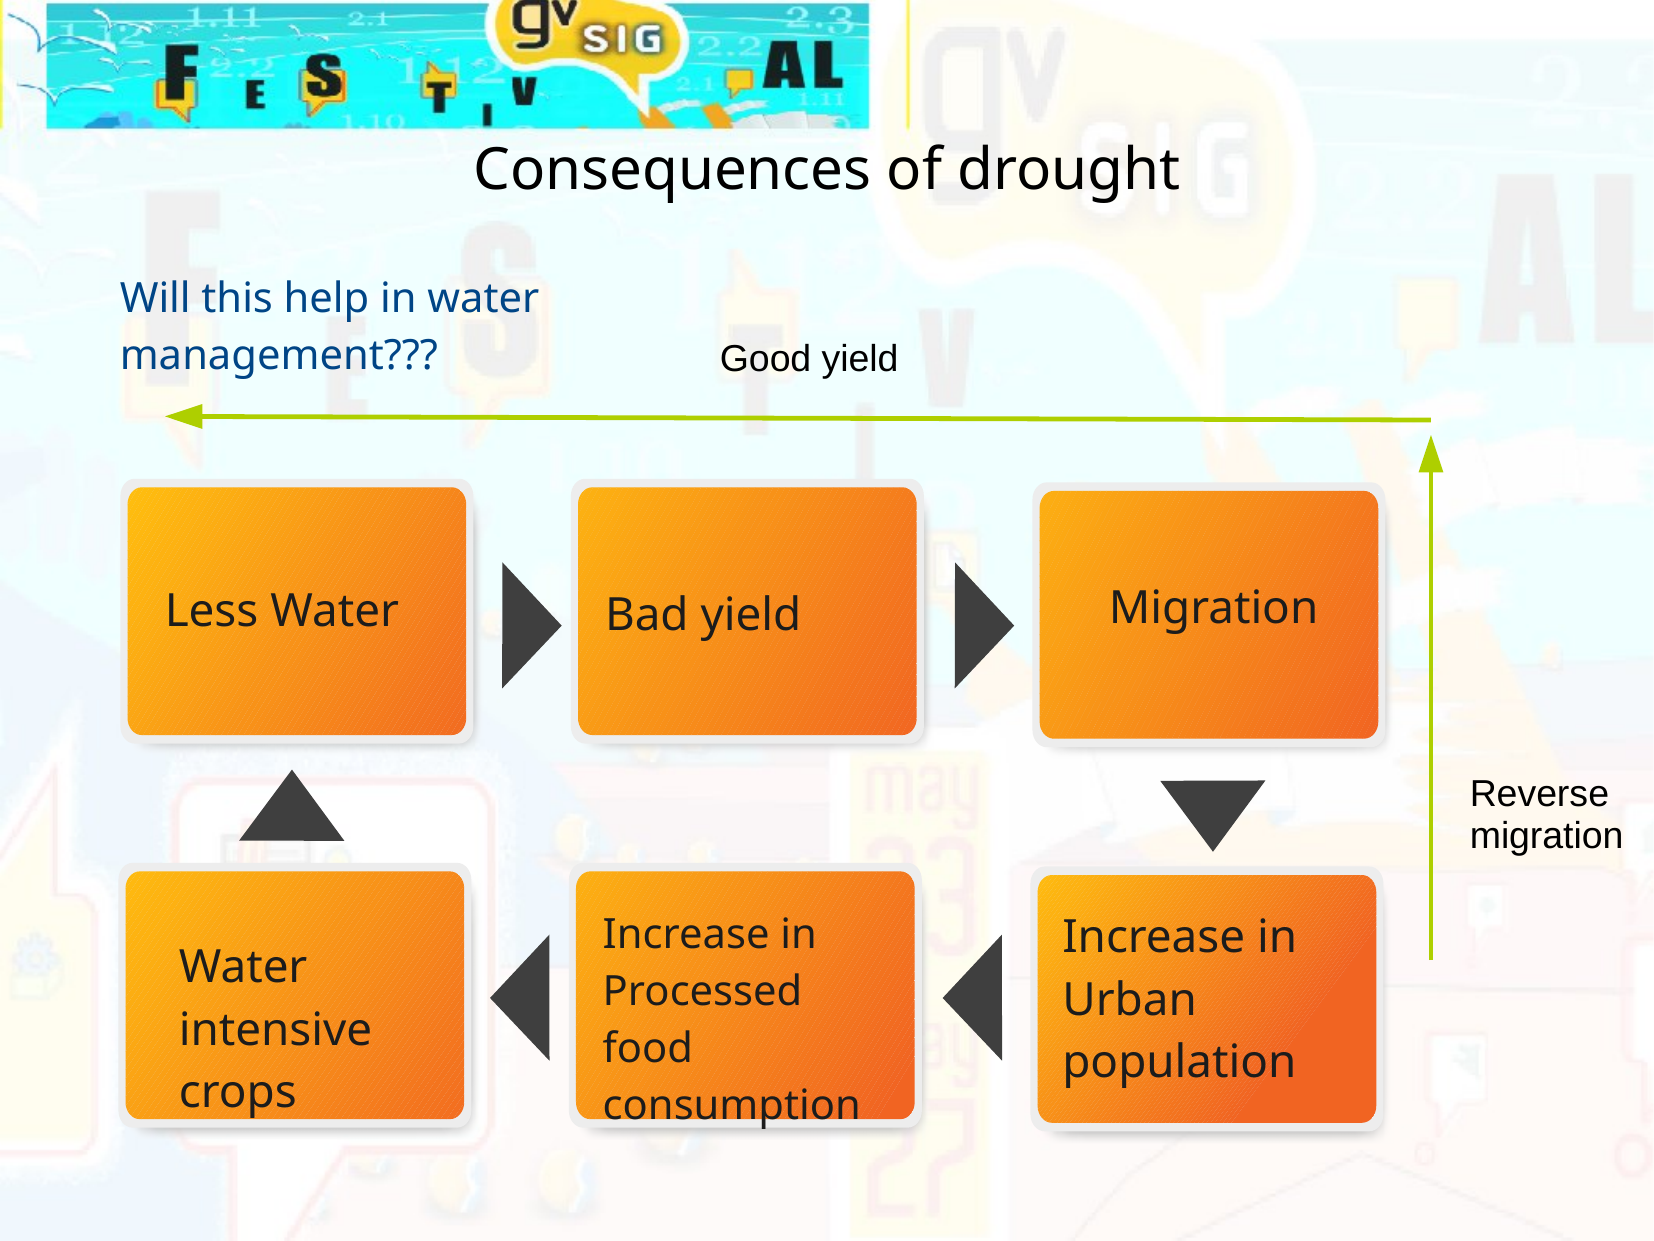

# Consequences of drought
Will this help in water management???
Good yield
Migration
Less Water
Bad yield
Increase in
Processed food consumption
Increase in
Urban population
Water intensive crops
Reverse migration